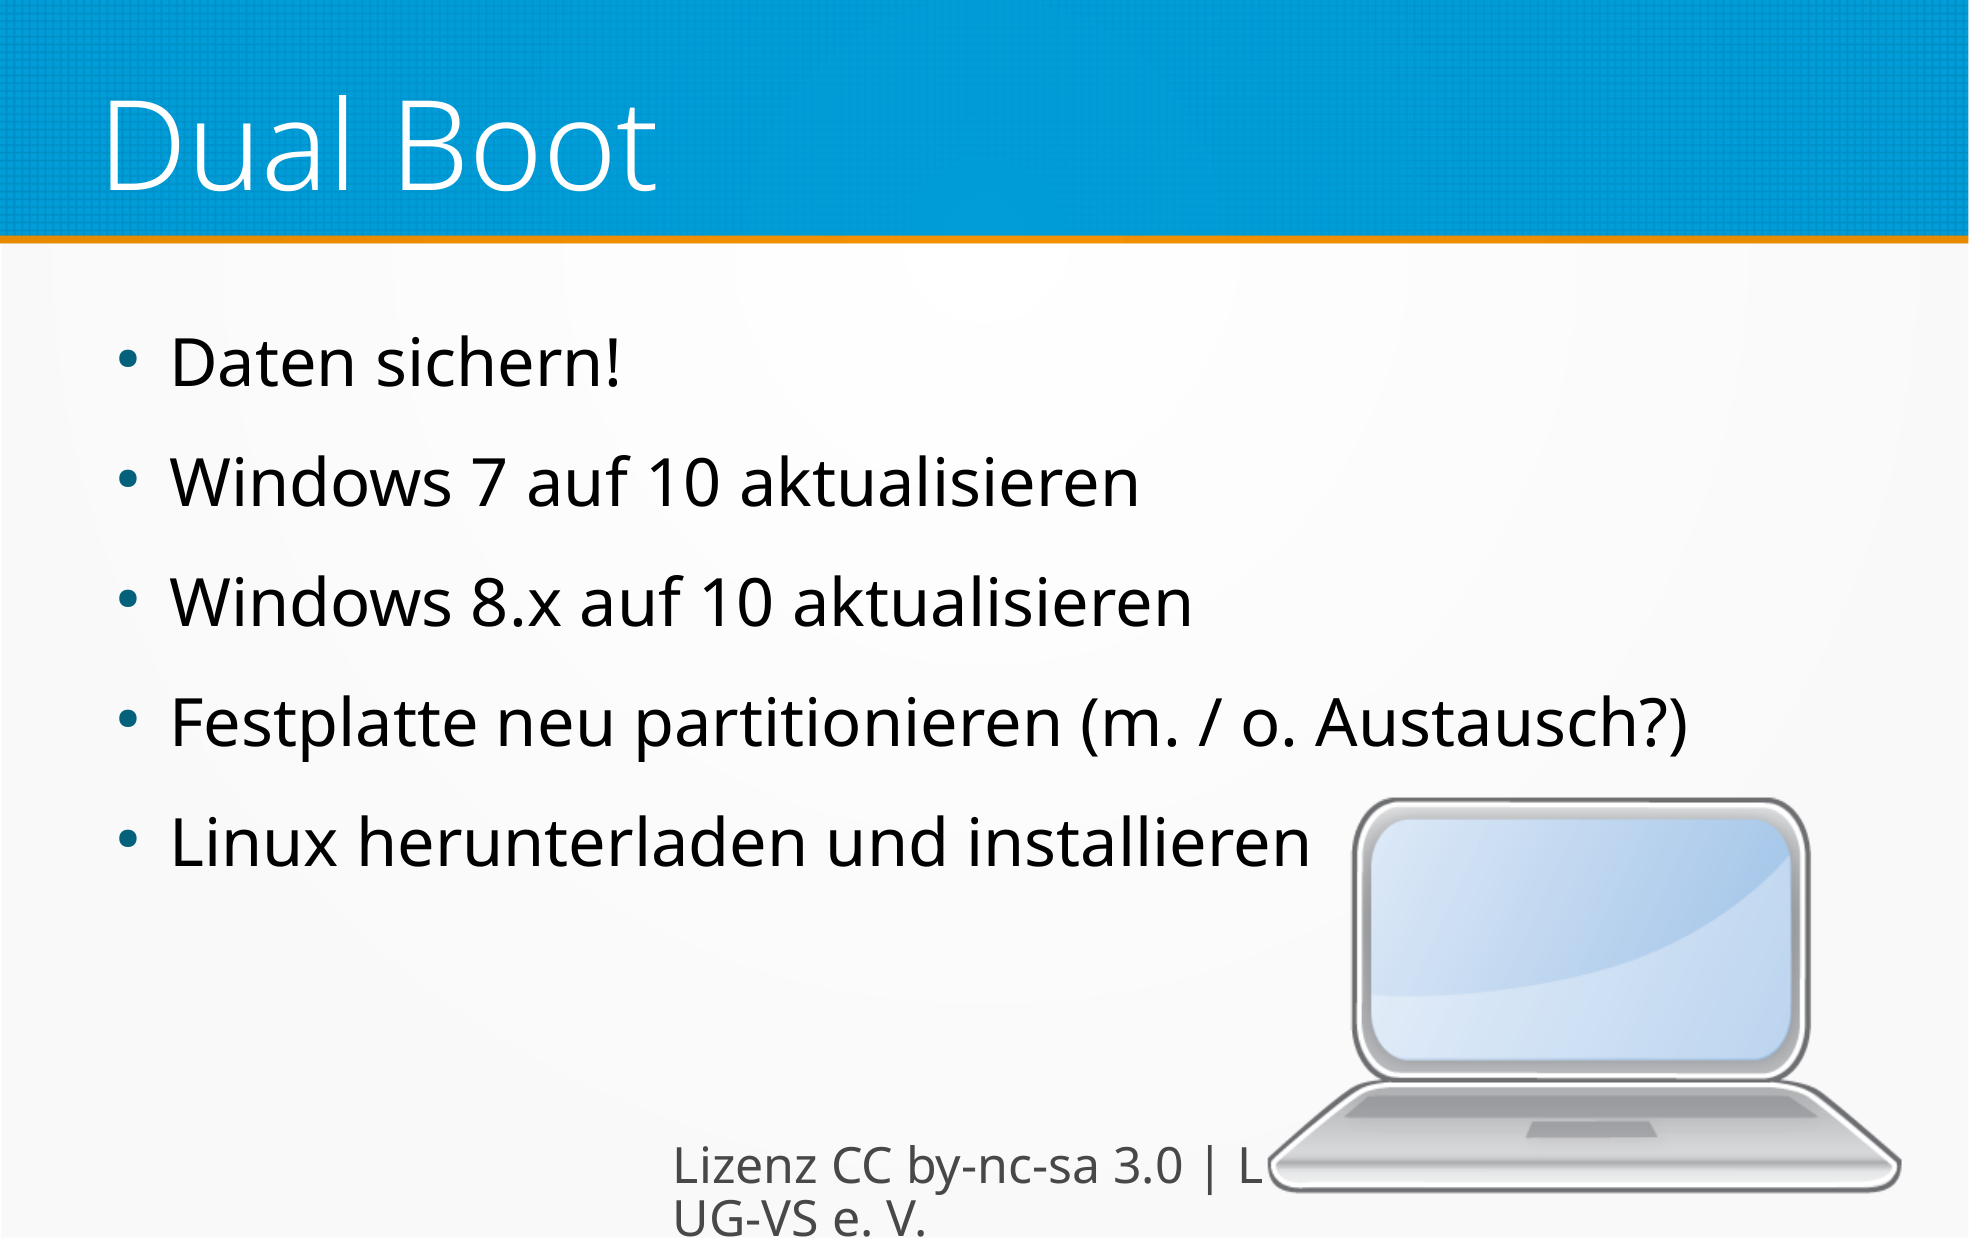

# Dual Boot
Daten sichern!
Windows 7 auf 10 aktualisieren
Windows 8.x auf 10 aktualisieren
Festplatte neu partitionieren (m. / o. Austausch?)
Linux herunterladen und installieren
Lizenz CC by-nc-sa 3.0 | LUG-VS e. V.
6